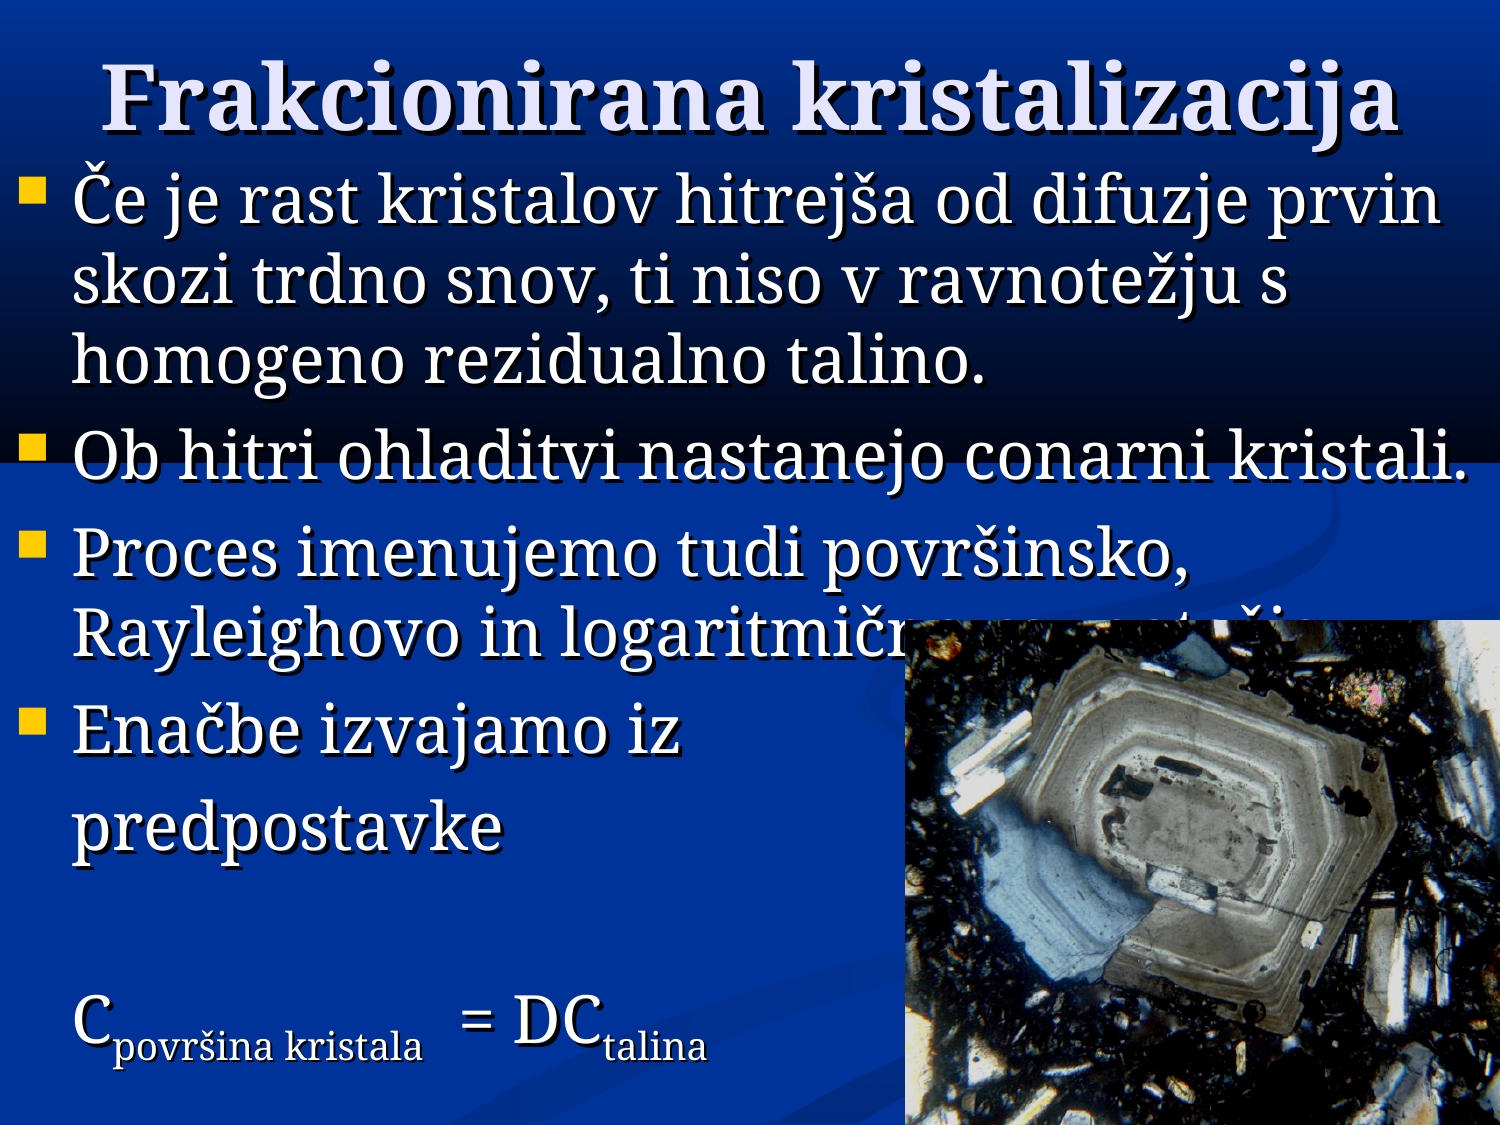

# Frakcionirana kristalizacija
Če je rast kristalov hitrejša od difuzje prvin skozi trdno snov, ti niso v ravnotežju s homogeno rezidualno talino.
Ob hitri ohladitvi nastanejo conarni kristali.
Proces imenujemo tudi površinsko, Rayleighovo in logaritmično ravnotežje.
Enačbe izvajamo iz
	predpostavke
	Cpovršina kristala = DCtalina